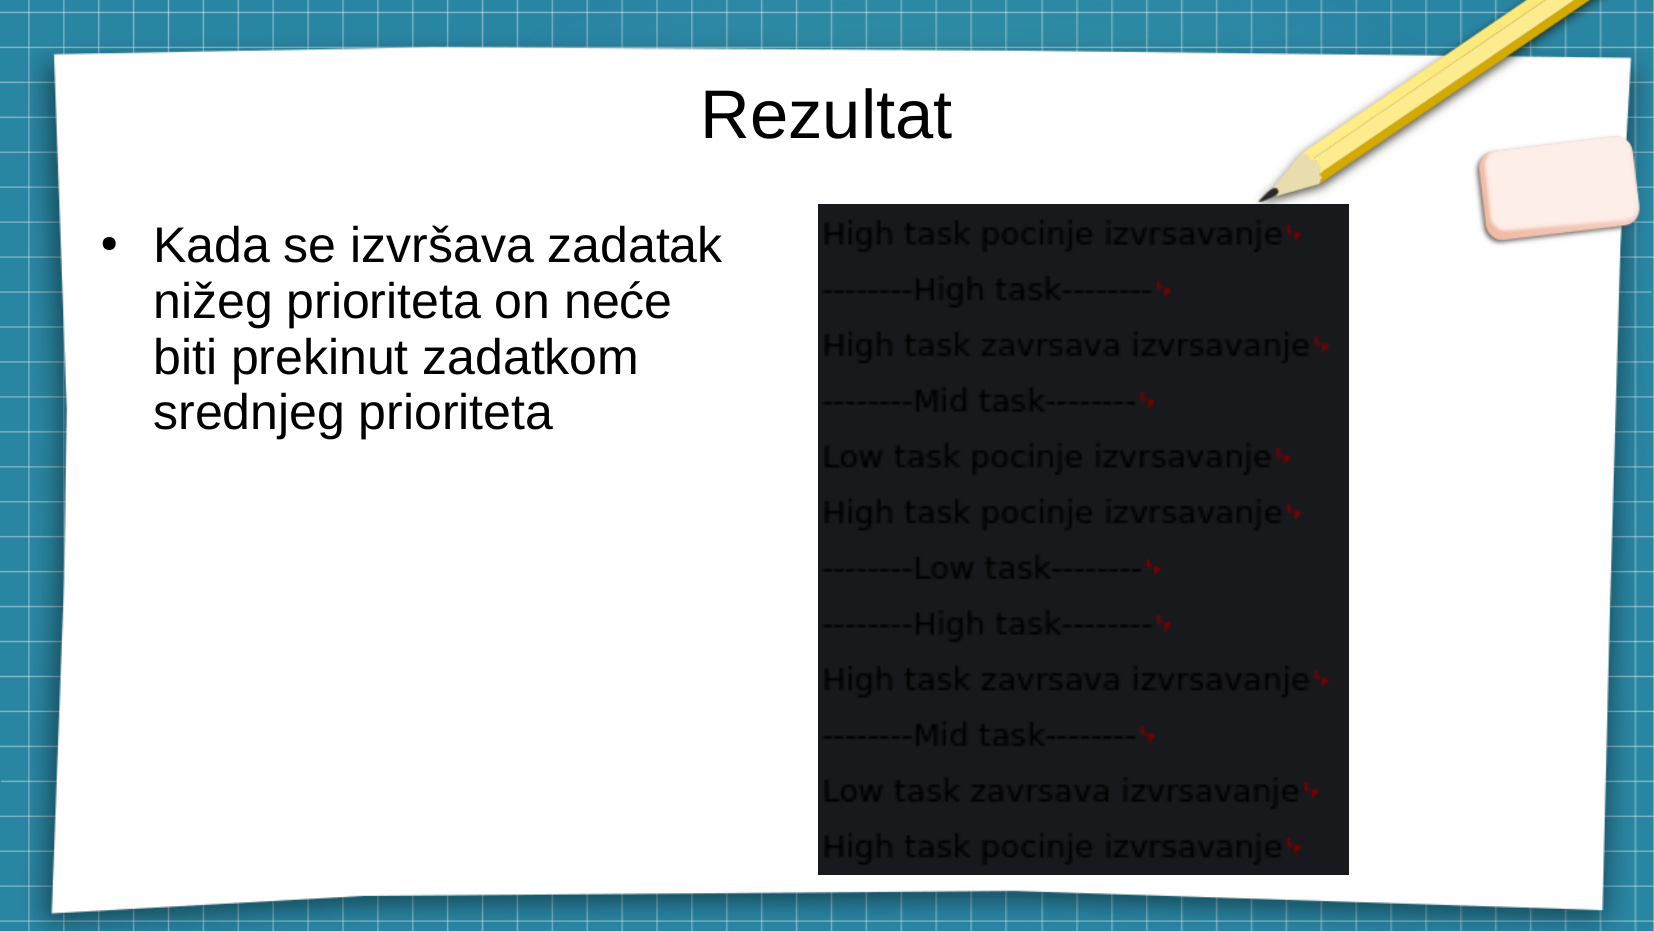

# Rezultat
Kada se izvršava zadatak
nižeg prioriteta on neće
biti prekinut zadatkom
srednjeg prioriteta